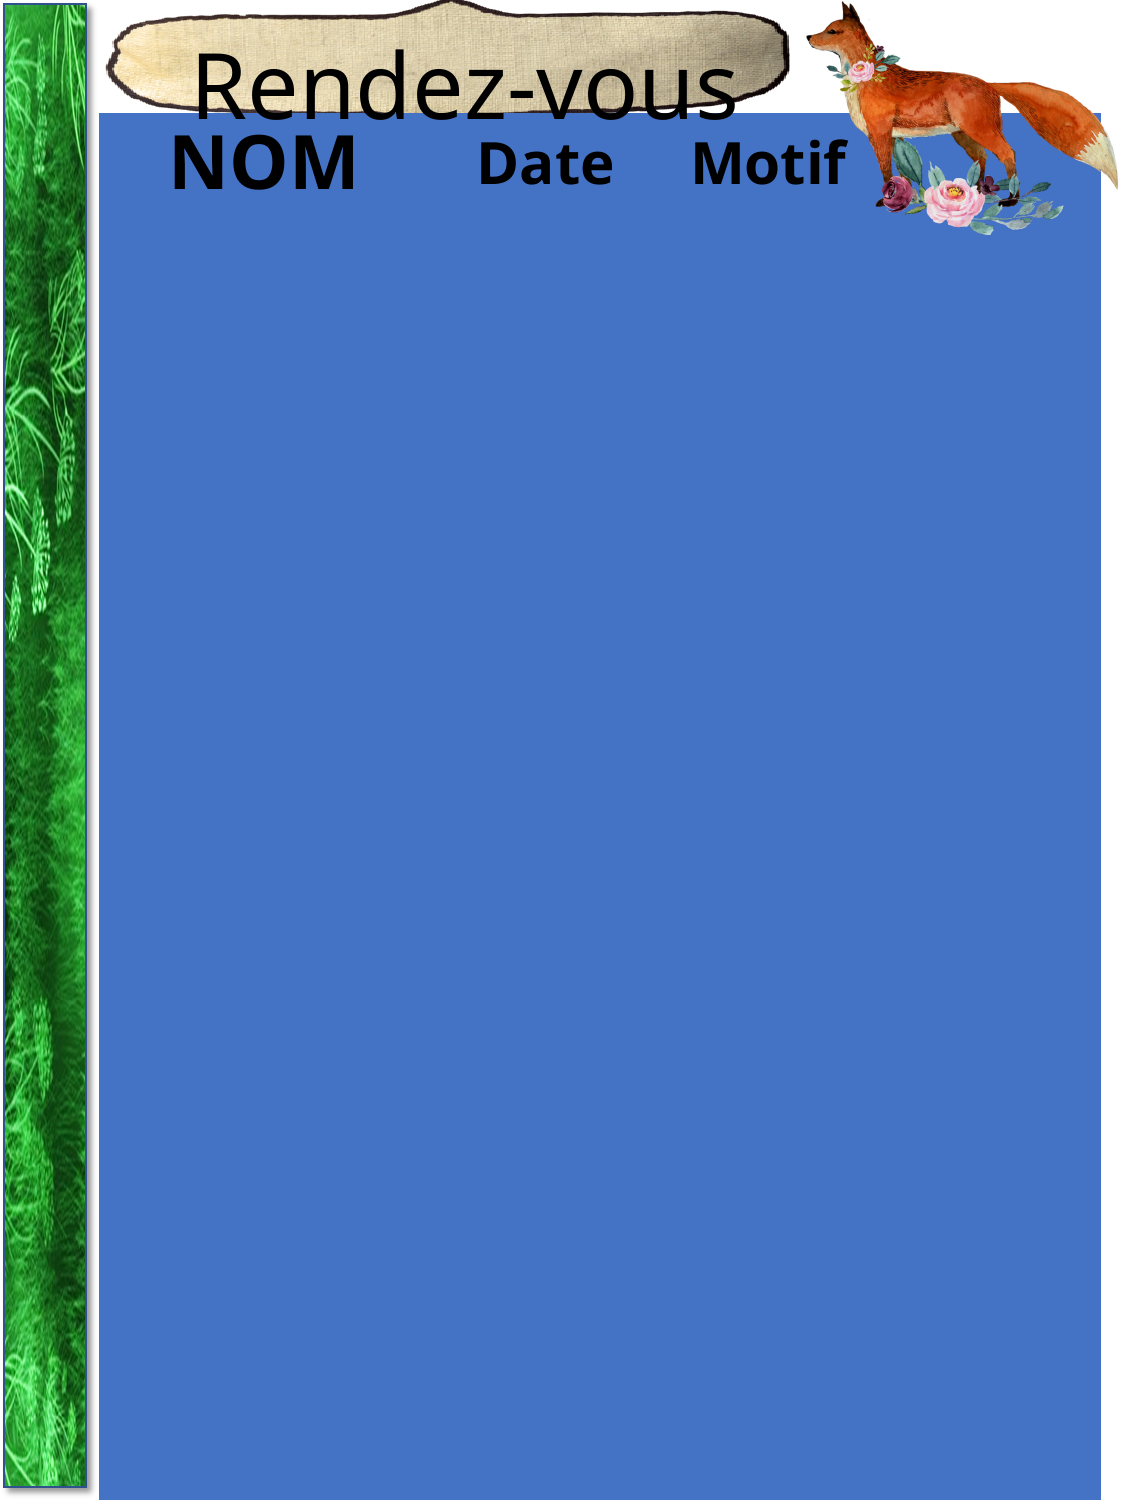

Rendez-vous
NOM
| | | |
| --- | --- | --- |
| | | |
| | | |
| | | |
| | | |
| | | |
| | | |
| | | |
| | | |
| | | |
| | | |
| | | |
| | | |
| | | |
| | | |
| | | |
| | | |
| | | |
| | | |
| | | |
| | | |
| | | |
Date
Motif
ReCreatisse.com